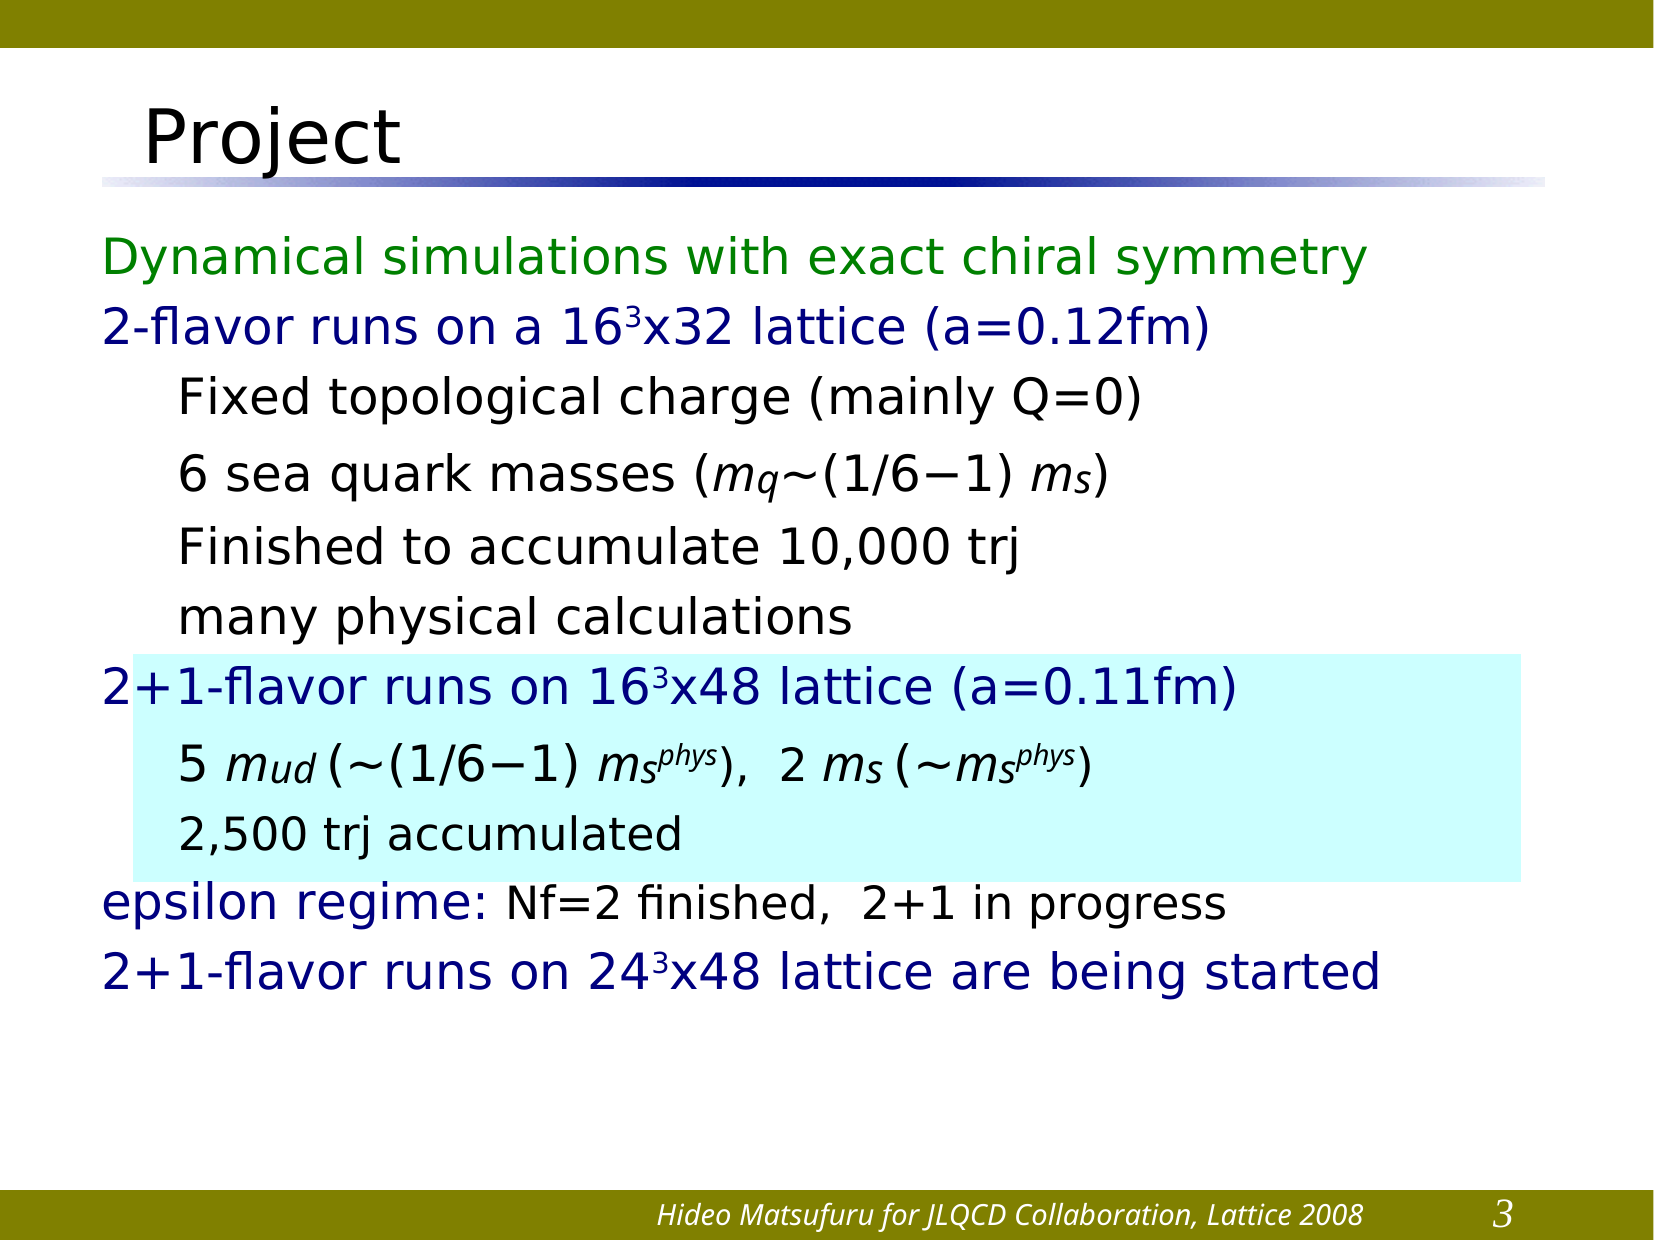

# Project
Dynamical simulations with exact chiral symmetry
2-flavor runs on a 163x32 lattice (a=0.12fm)
Fixed topological charge (mainly Q=0)
6 sea quark masses (mq~(1/6−1) ms)
Finished to accumulate 10,000 trj
many physical calculations
2+1-flavor runs on 163x48 lattice (a=0.11fm)
5 mud (~(1/6−1) msphys), 2 ms (~msphys)
2,500 trj accumulated
epsilon regime: Nf=2 finished, 2+1 in progress
2+1-flavor runs on 243x48 lattice are being started